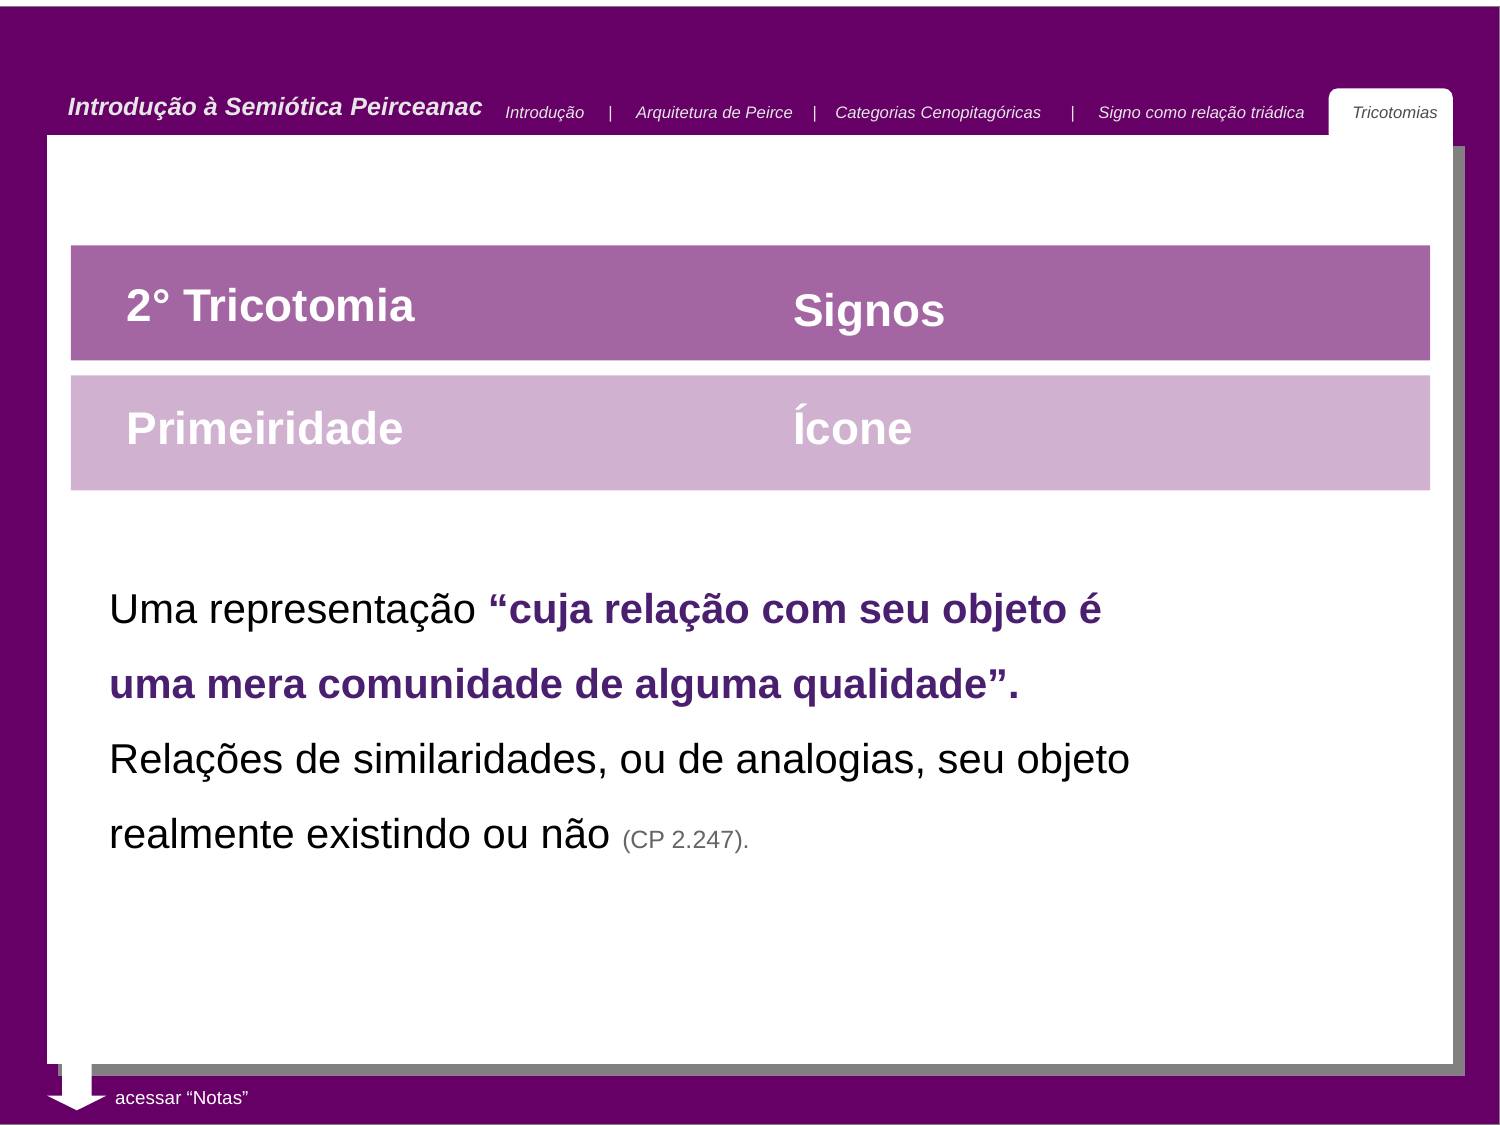

2° Tricotomia
Signos
Ícone
Primeiridade
Uma representação “cuja relação com seu objeto é uma mera comunidade de alguma qualidade”. Relações de similaridades, ou de analogias, seu objeto realmente existindo ou não (CP 2.247).
acessar “Notas”